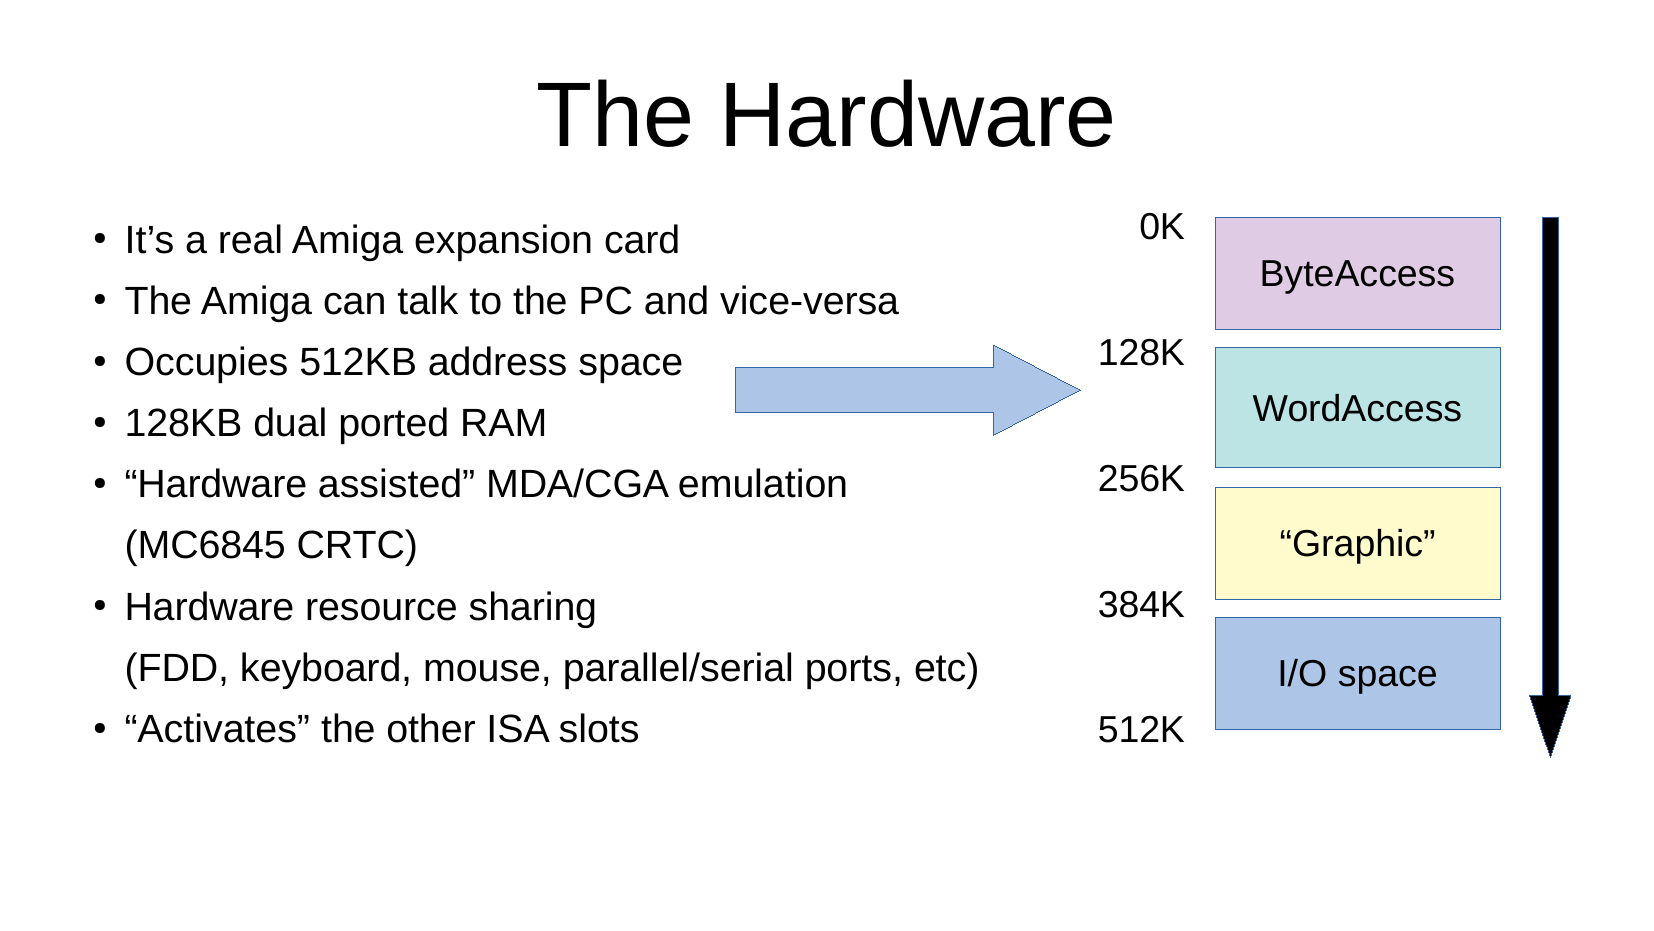

# The Hardware
0K
128K
256K
384K
512K
It’s a real Amiga expansion card
The Amiga can talk to the PC and vice-versa
Occupies 512KB address space
128KB dual ported RAM
“Hardware assisted” MDA/CGA emulation
(MC6845 CRTC)
Hardware resource sharing
(FDD, keyboard, mouse, parallel/serial ports, etc)
“Activates” the other ISA slots
ByteAccess
WordAccess
“Graphic”
I/O space